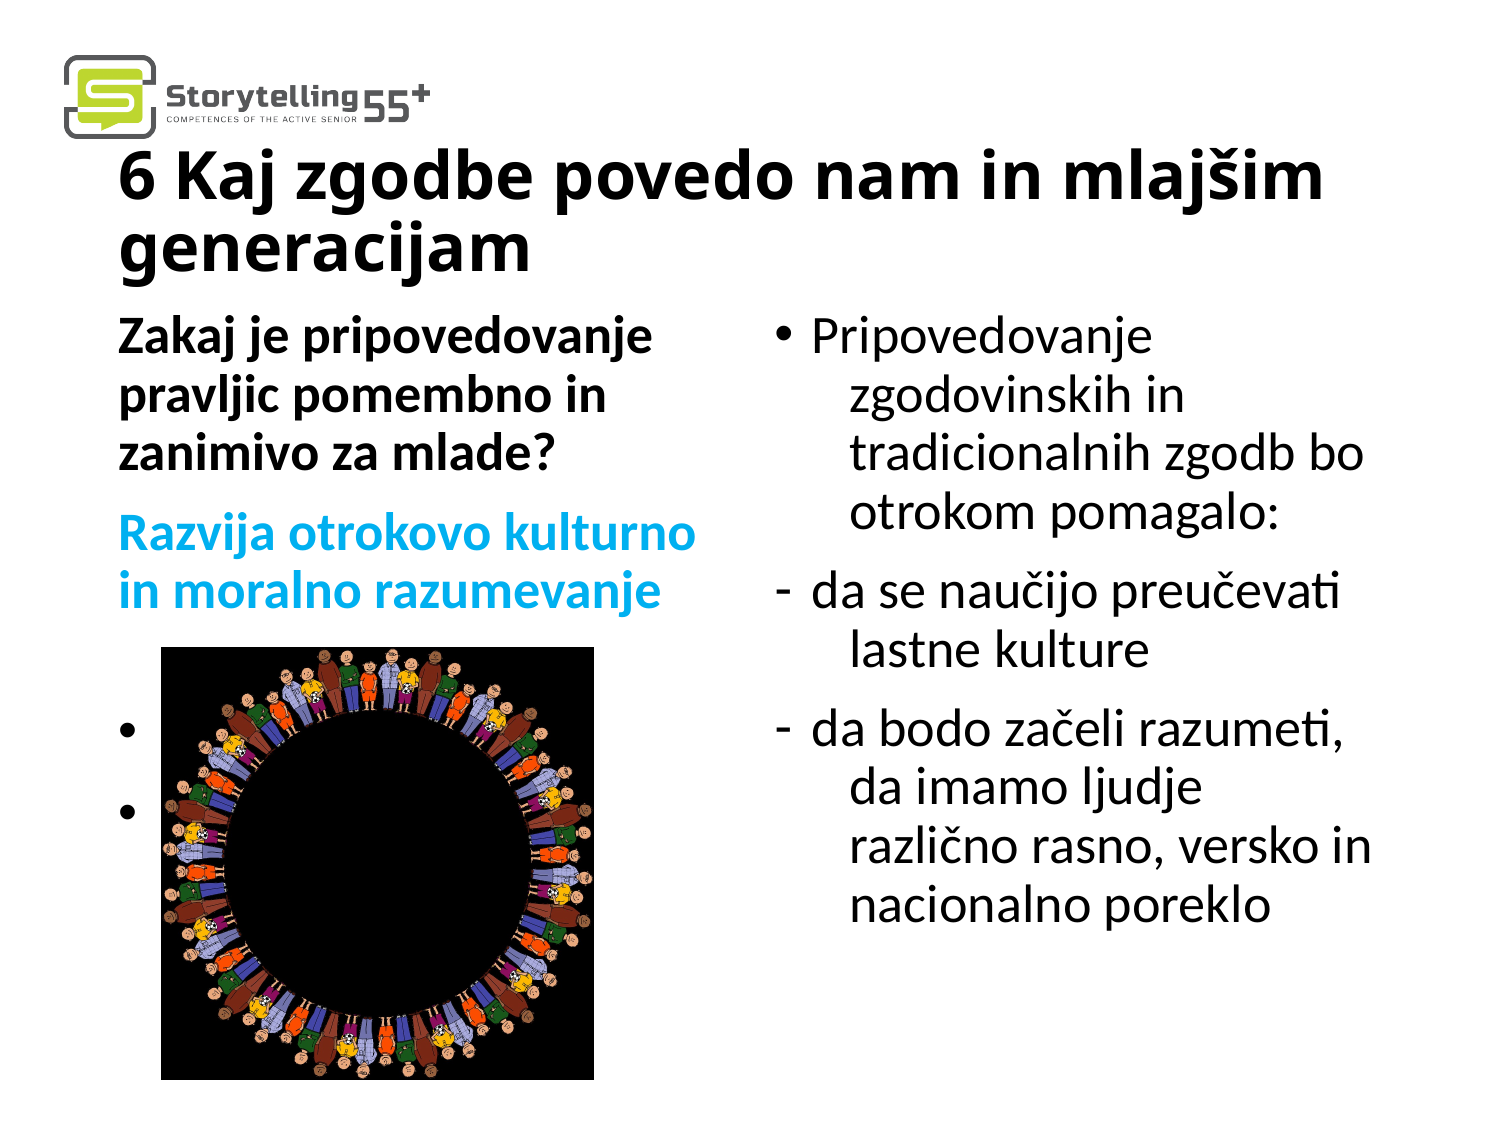

# 6 Kaj zgodbe povedo nam in mlajšim generacijam
Zakaj je pripovedovanje pravljic pomembno in zanimivo za mlade?
Razvija otrokovo kulturno in moralno razumevanje
Pripovedovanje zgodovinskih in tradicionalnih zgodb bo otrokom pomagalo:
da se naučijo preučevati lastne kulture
da bodo začeli razumeti, da imamo ljudje različno rasno, versko in nacionalno poreklo